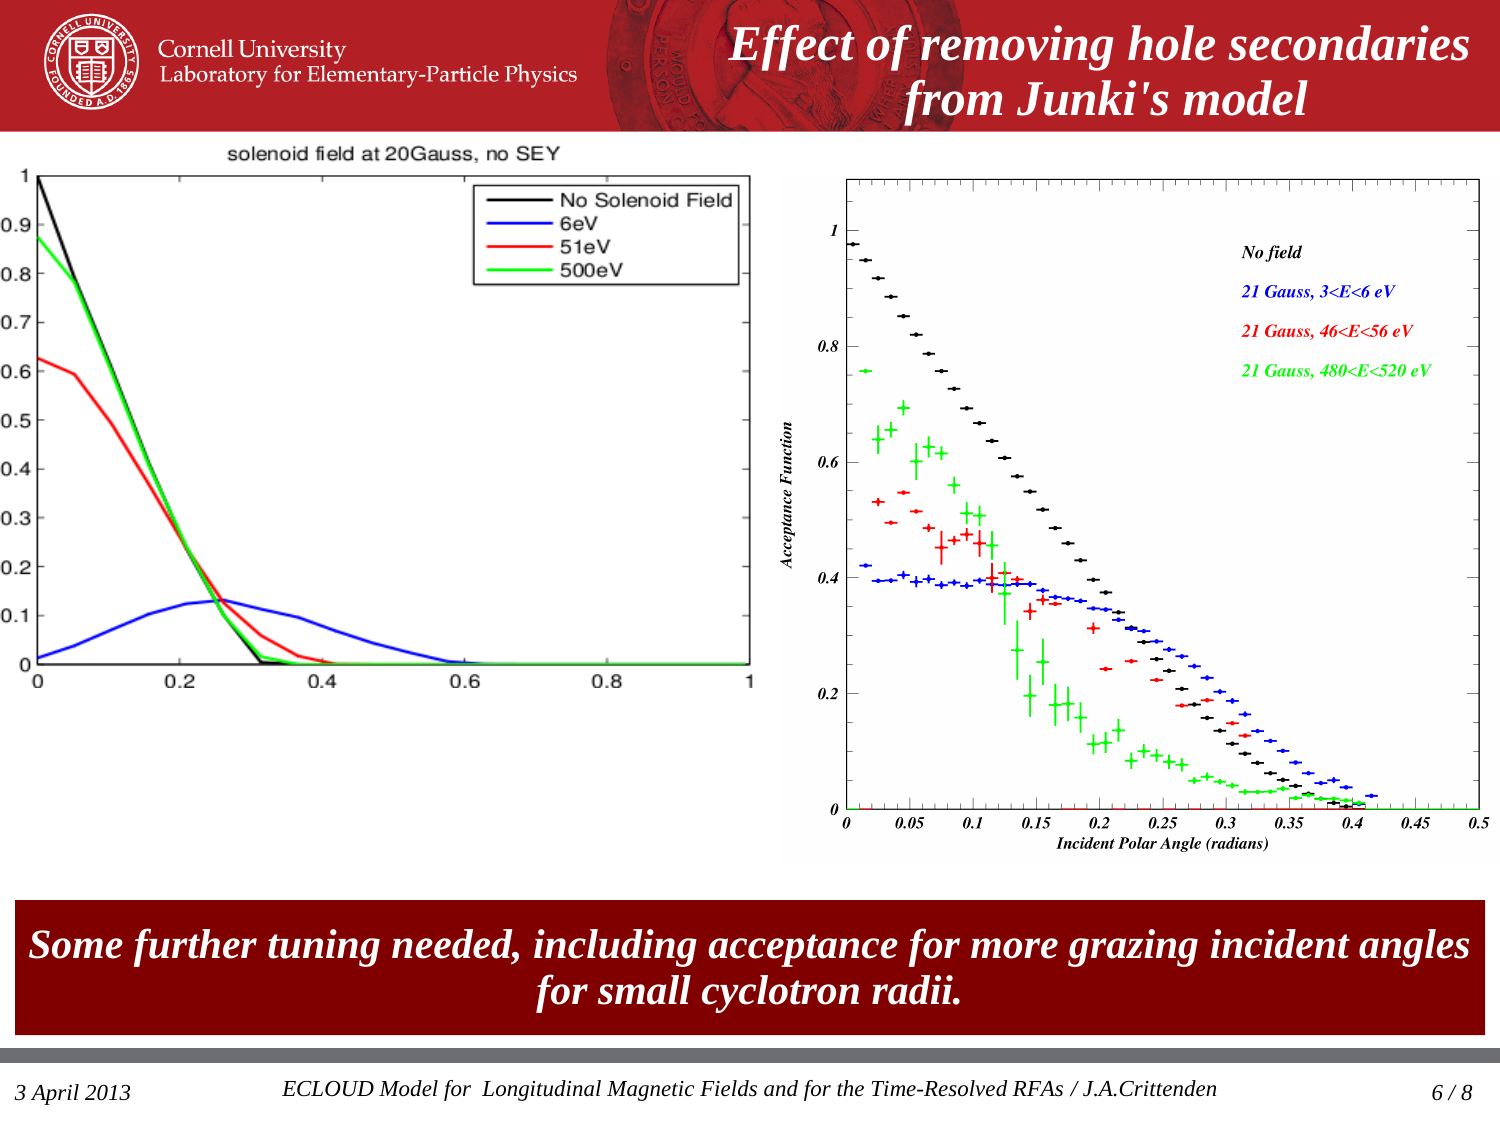

# Effect of removing hole secondaries from Junki's model
Some further tuning needed, including acceptance for more grazing incident angles for small cyclotron radii.